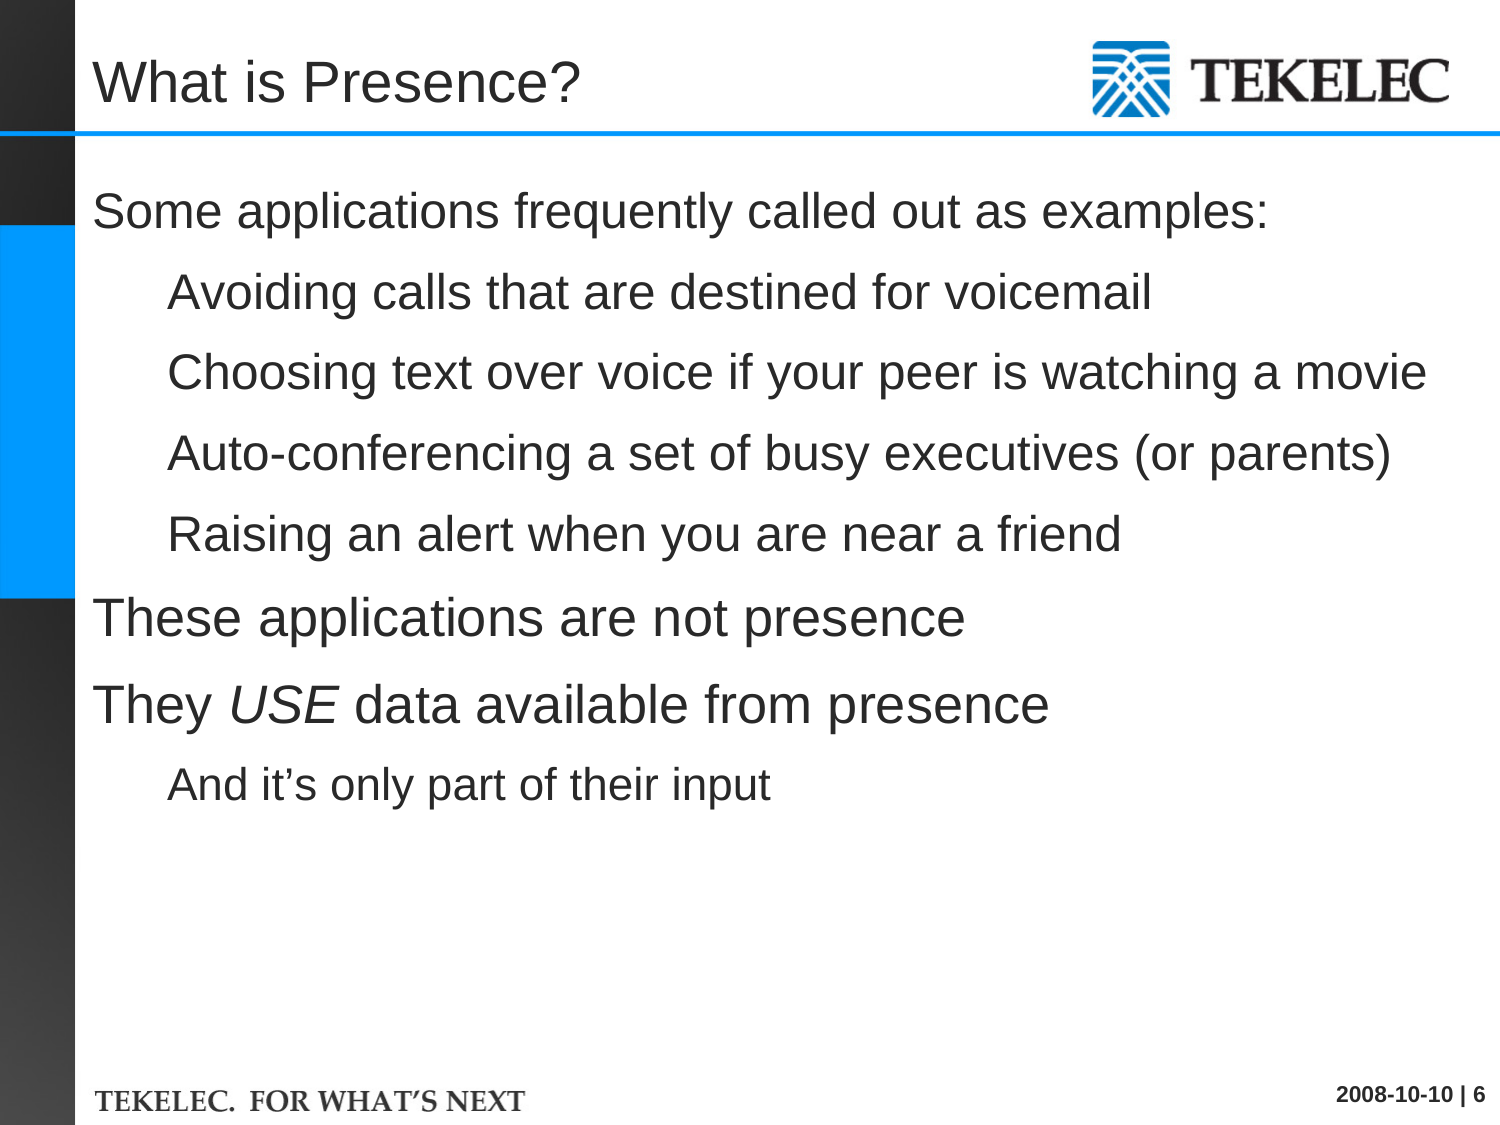

# What is Presence?
Some applications frequently called out as examples:
Avoiding calls that are destined for voicemail
Choosing text over voice if your peer is watching a movie
Auto-conferencing a set of busy executives (or parents)
Raising an alert when you are near a friend
These applications are not presence
They USE data available from presence
And it’s only part of their input